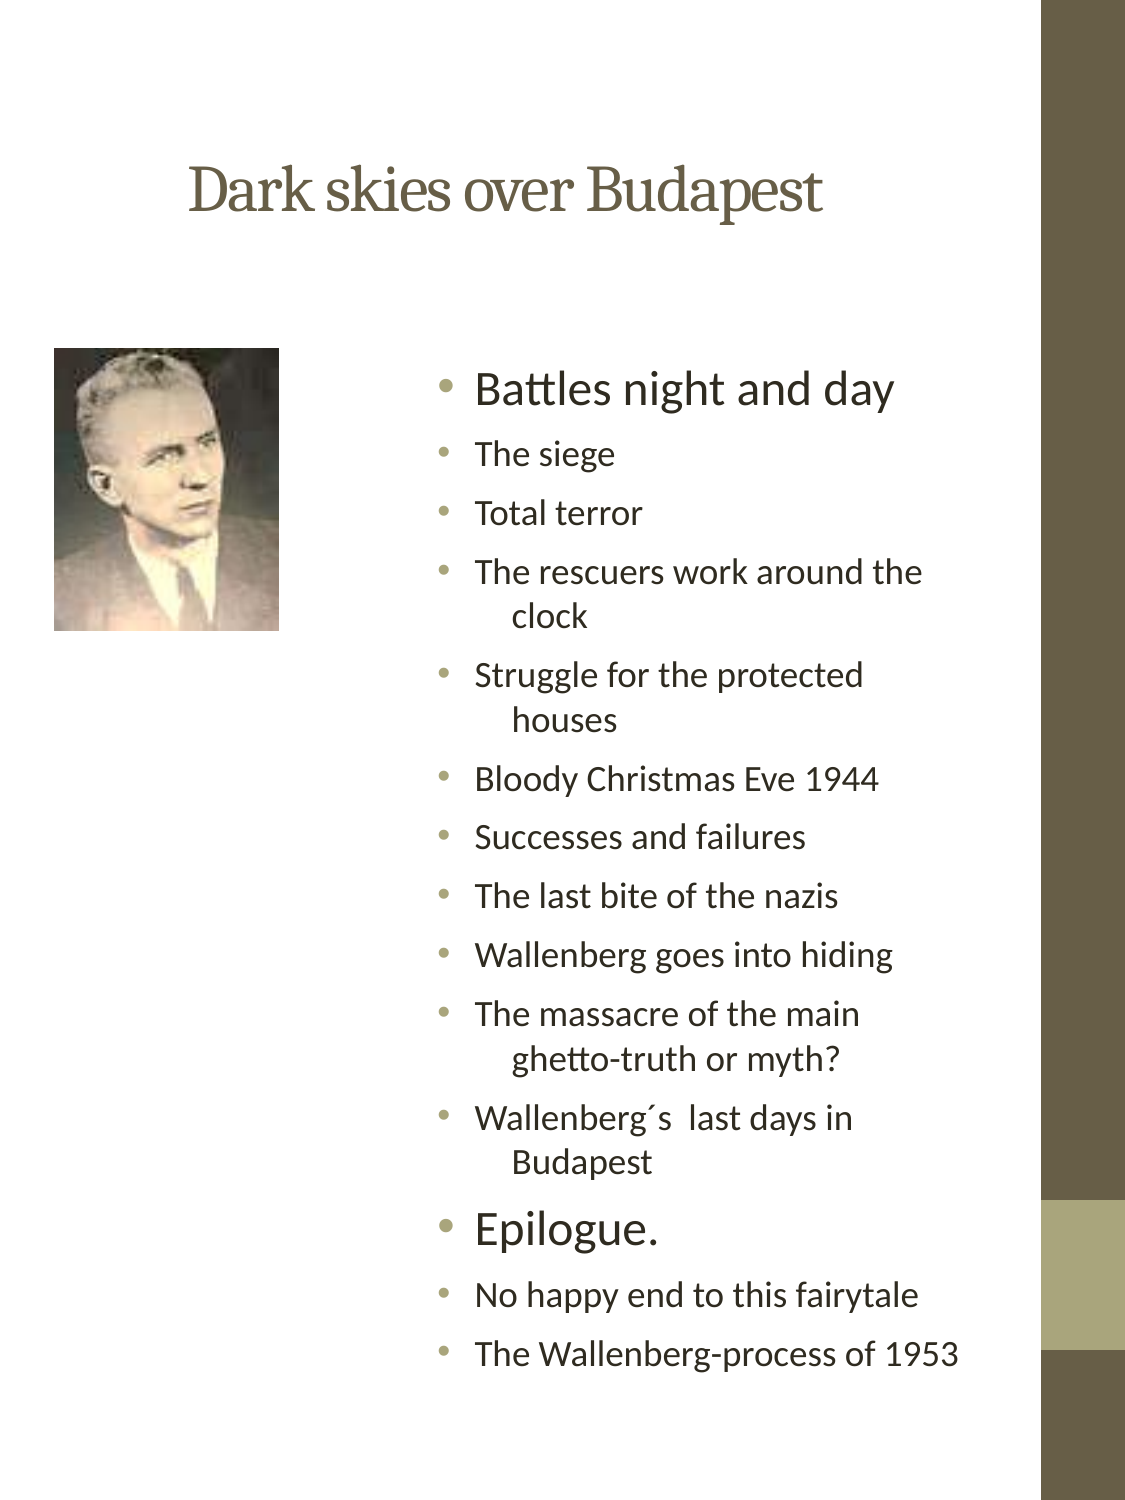

# Dark skies over Budapest
Battles night and day
The siege
Total terror
The rescuers work around the clock
Struggle for the protected houses
Bloody Christmas Eve 1944
Successes and failures
The last bite of the nazis
Wallenberg goes into hiding
The massacre of the main ghetto-truth or myth?
Wallenberg´s last days in Budapest
Epilogue.
No happy end to this fairytale
The Wallenberg-process of 1953